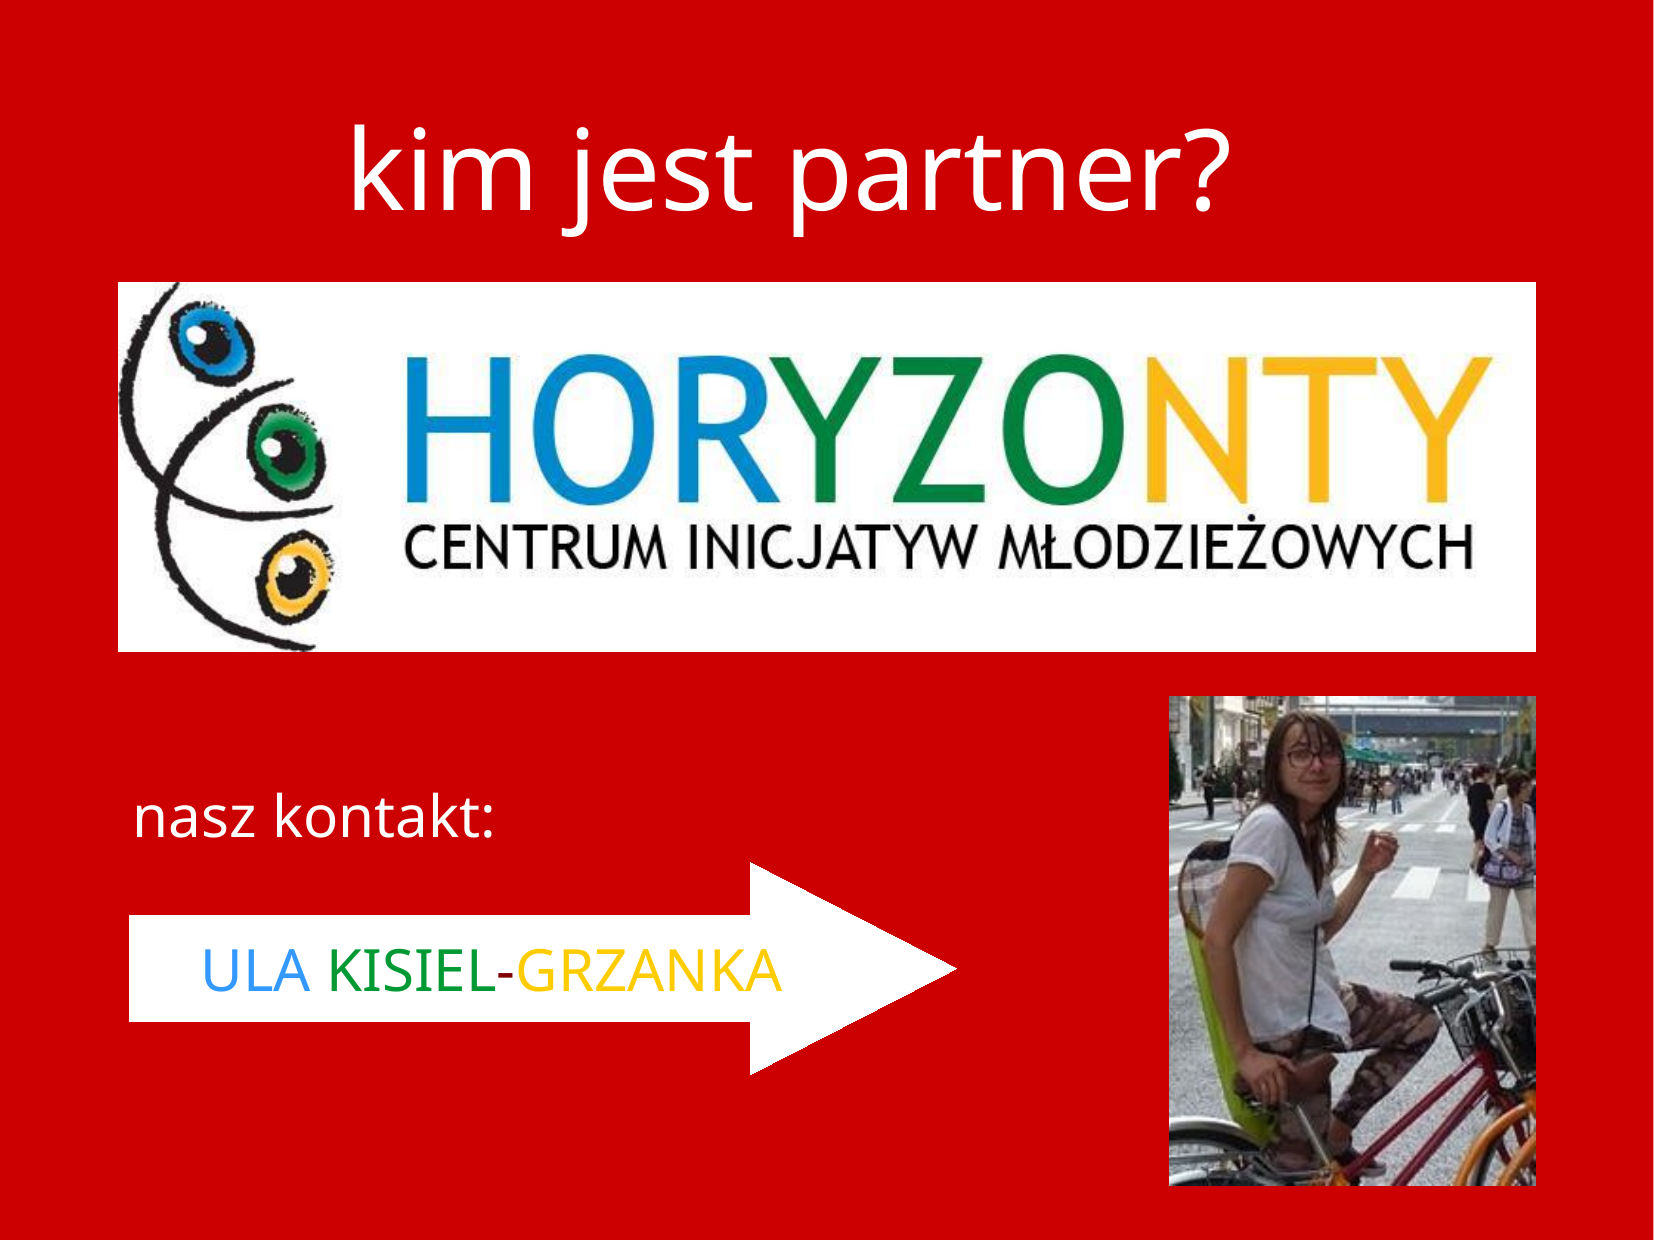

kim jest partner?
nasz kontakt:
ULA KISIEL-GRZANKA